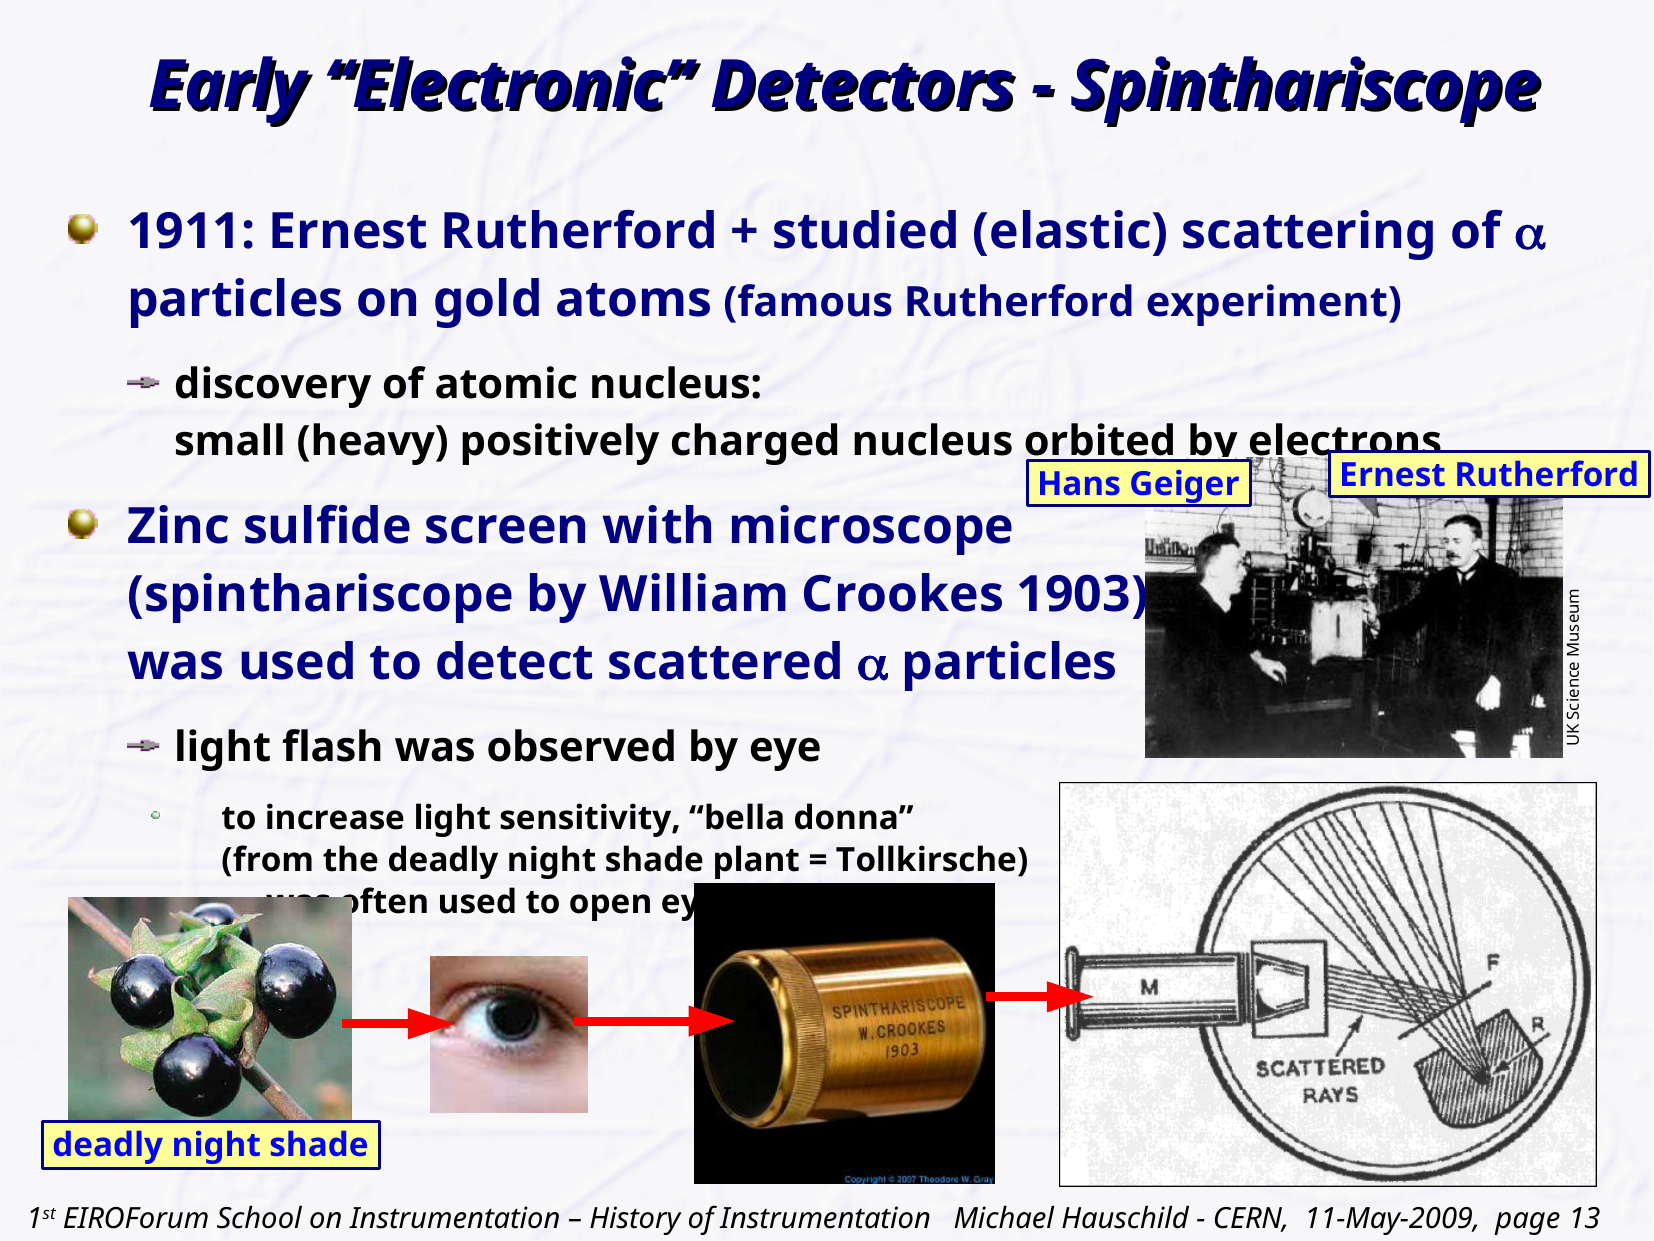

# Early “Electronic” Detectors - Spinthariscope
1911: Ernest Rutherford + studied (elastic) scattering of  particles on gold atoms (famous Rutherford experiment)
discovery of atomic nucleus:											small (heavy) positively charged nucleus orbited by electrons
Zinc sulfide screen with microscope 					(spinthariscope by William Crookes 1903)						 was used to detect scattered  particles
light flash was observed by eye
to increase light sensitivity, “bella donna”										(from the deadly night shade plant = Tollkirsche)									was often used to open eye's pupil
 Ernest Rutherford
 Hans Geiger
UK Science Museum
 deadly night shade